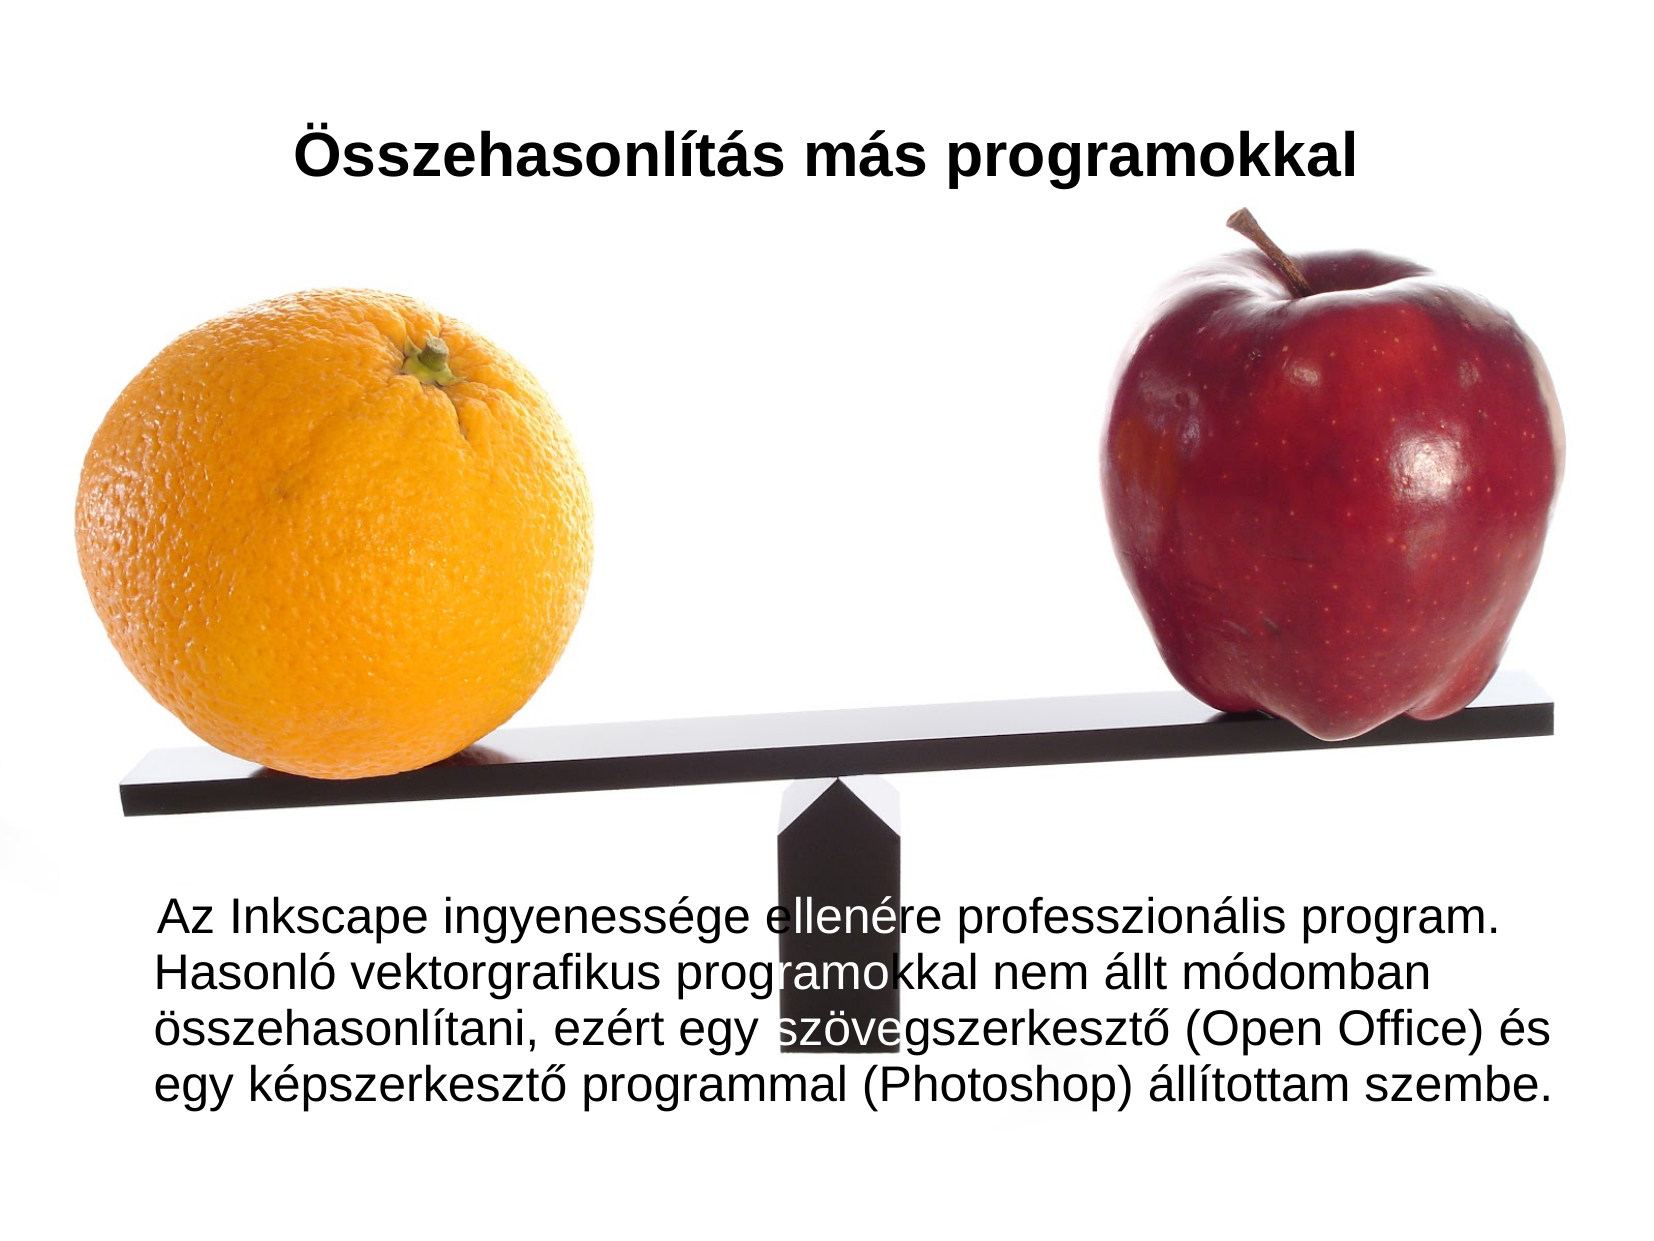

# Összehasonlítás más programokkal
 Az Inkscape ingyenessége ellenére professzionális program. Hasonló vektorgrafikus programokkal nem állt módomban összehasonlítani, ezért egy szövegszerkesztő (Open Office) és egy képszerkesztő programmal (Photoshop) állítottam szembe.